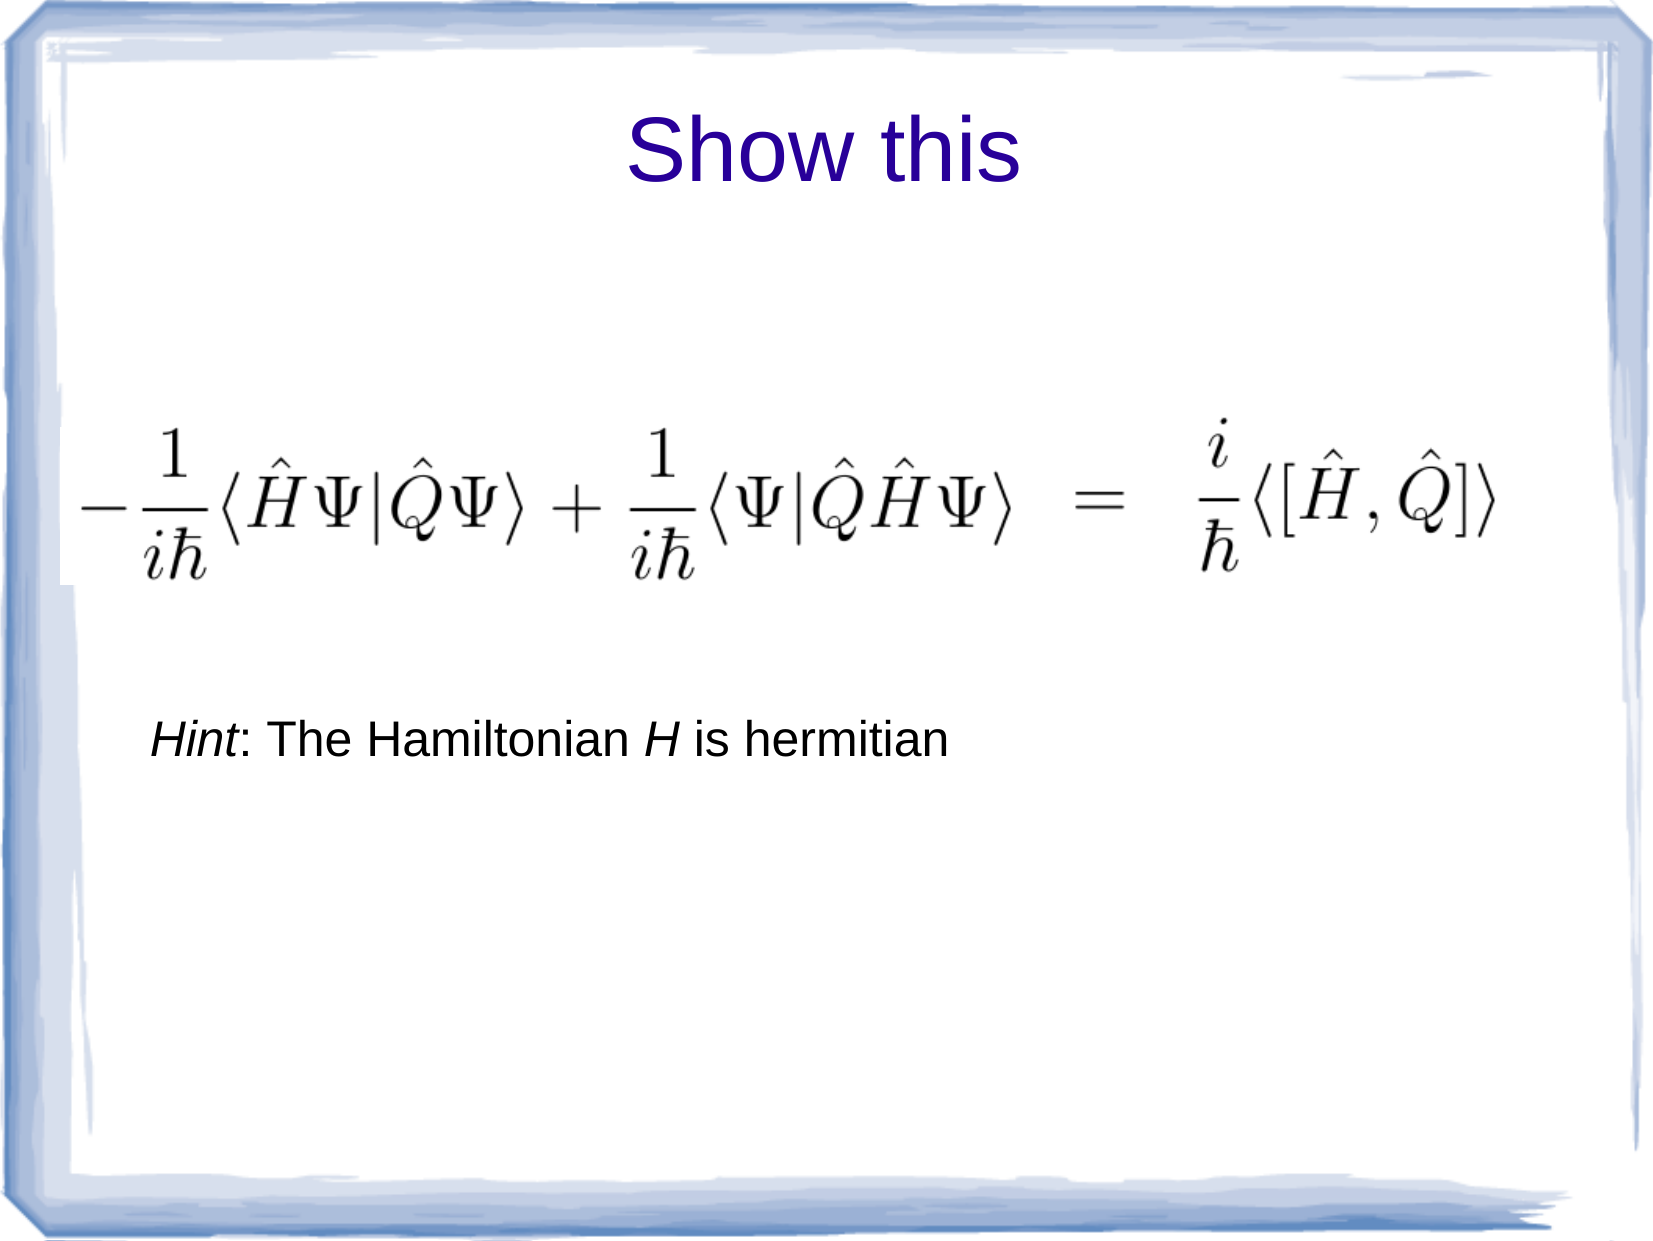

# Show this
Hint: The Hamiltonian H is hermitian